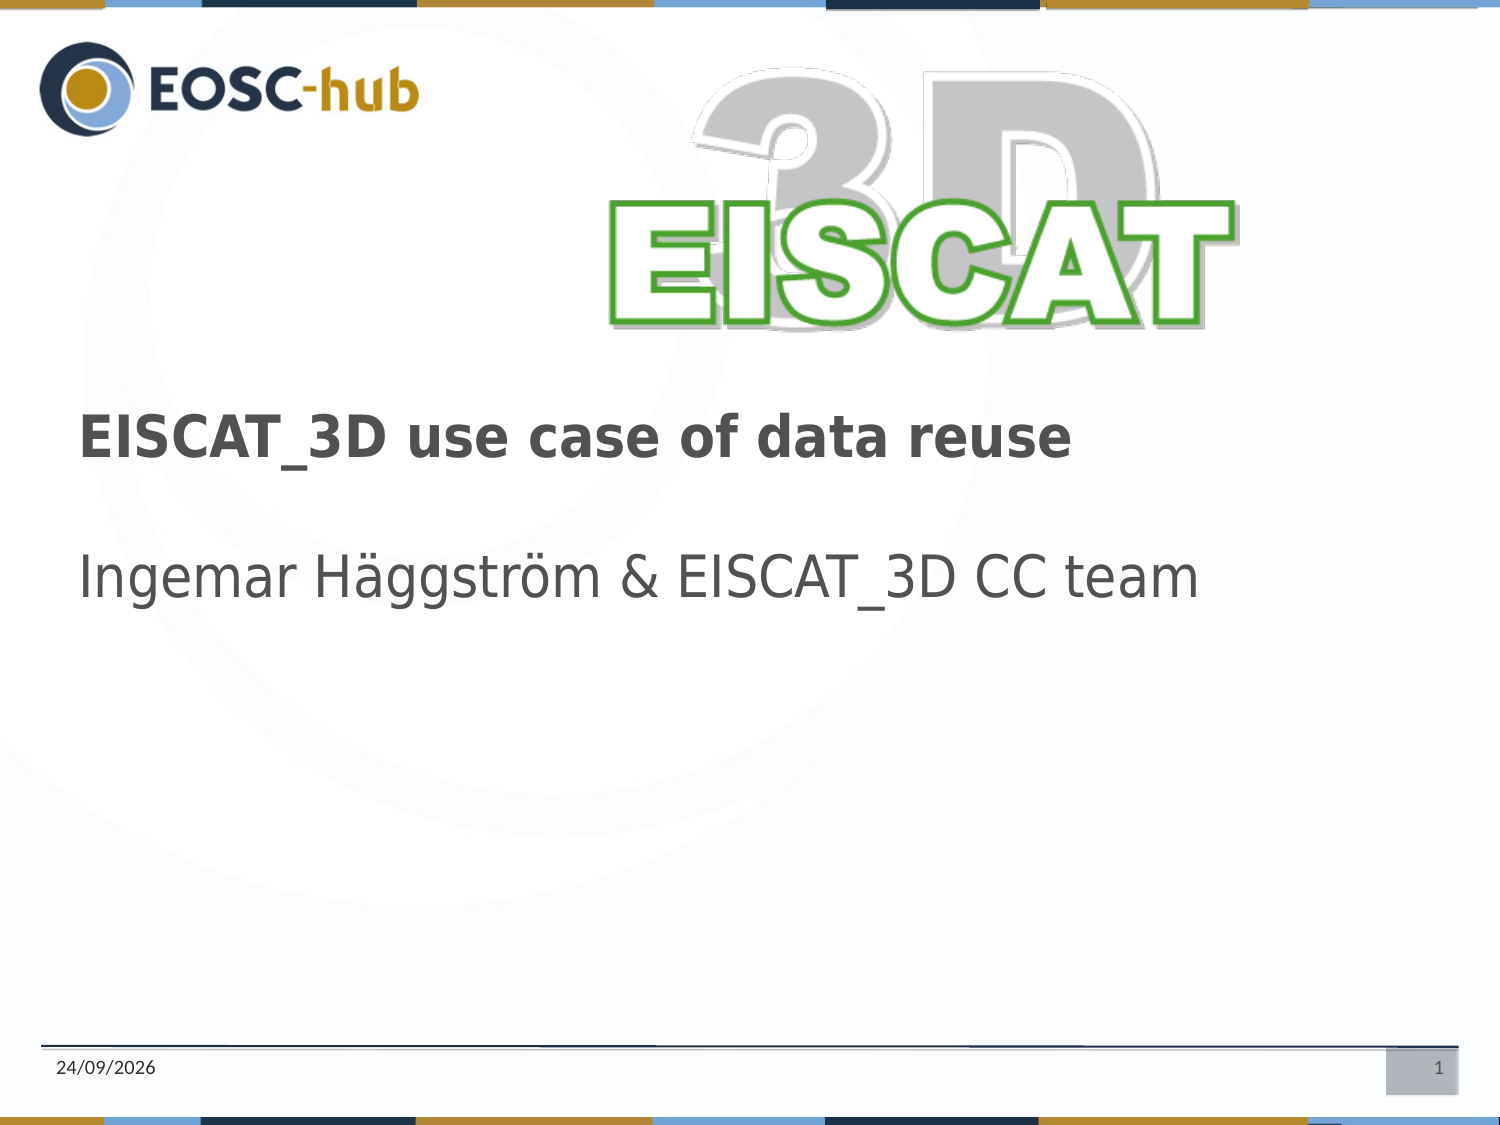

EISCAT_3D use case of data reuse
Ingemar Häggström & EISCAT_3D CC team